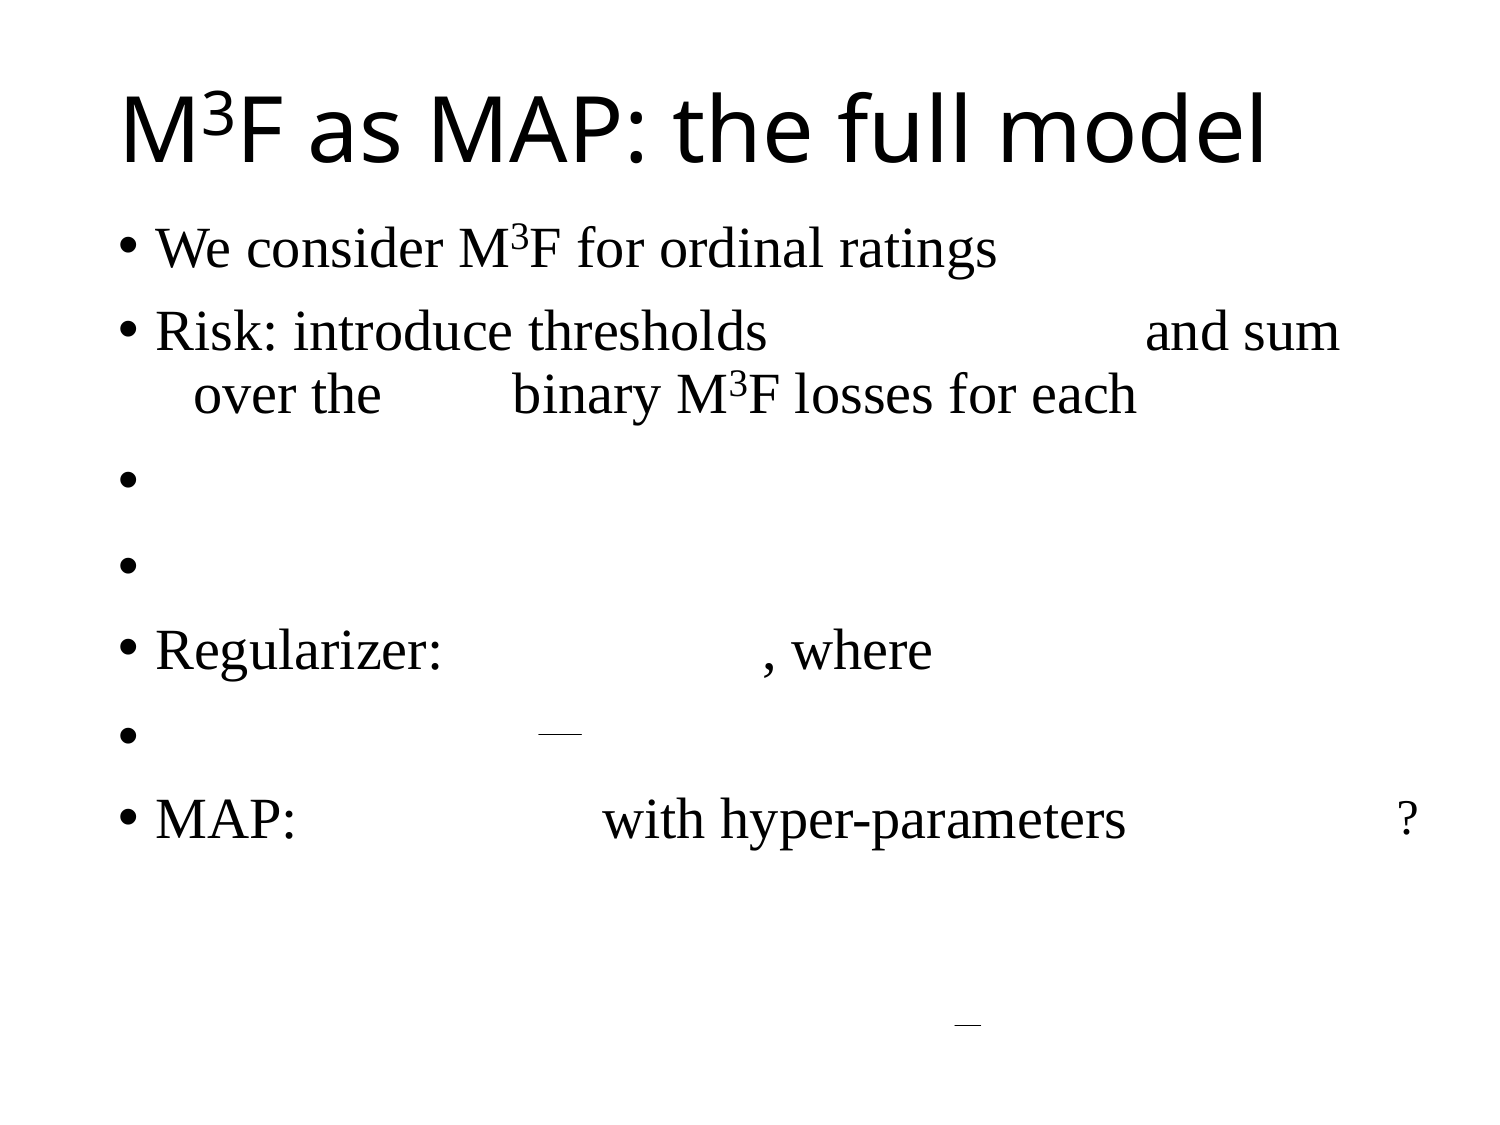

# M3F as MAP: the full model
We consider M3F for ordinal ratings
Risk: introduce thresholds and sum over the binary M3F losses for each
Regularizer: , where
MAP: with hyper-parameters
?